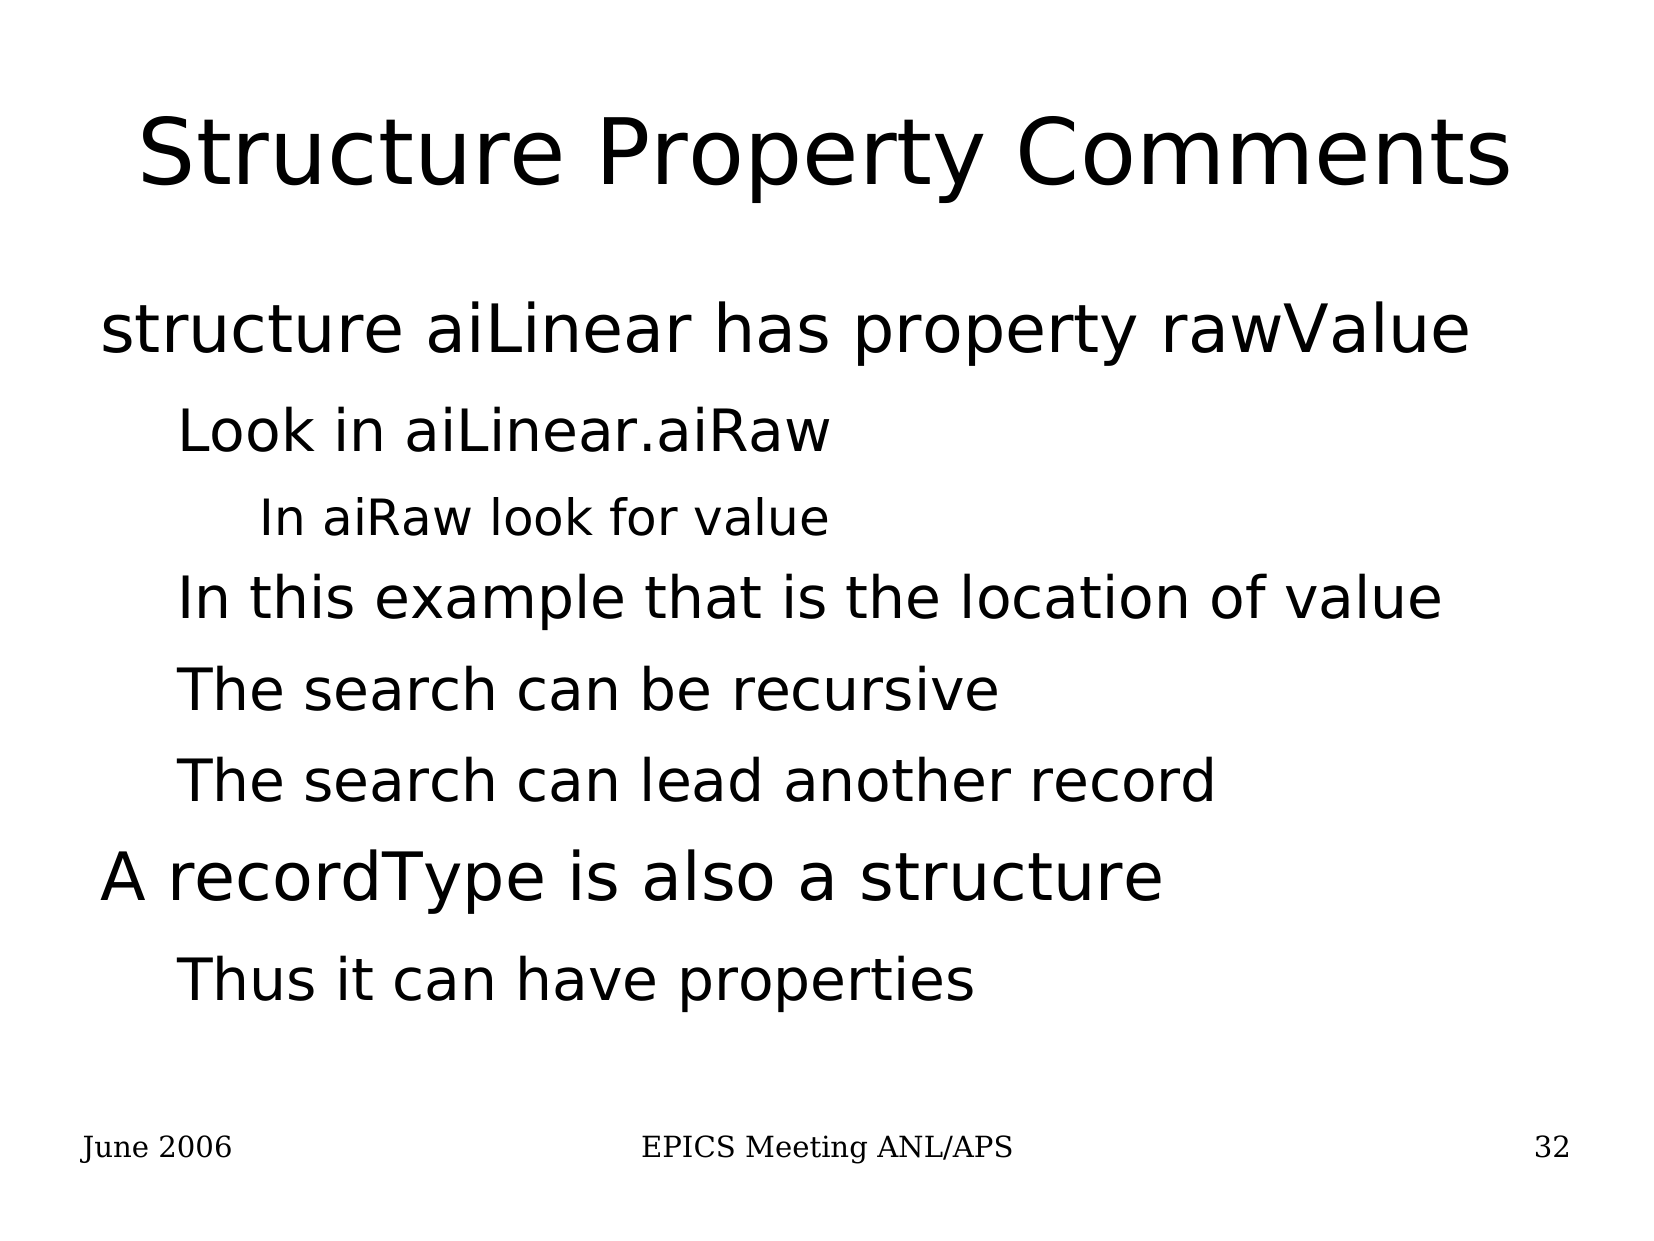

# Structure Property Comments
structure aiLinear has property rawValue
Look in aiLinear.aiRaw
In aiRaw look for value
In this example that is the location of value
The search can be recursive
The search can lead another record
A recordType is also a structure
Thus it can have properties
June 2006
EPICS Meeting ANL/APS
32